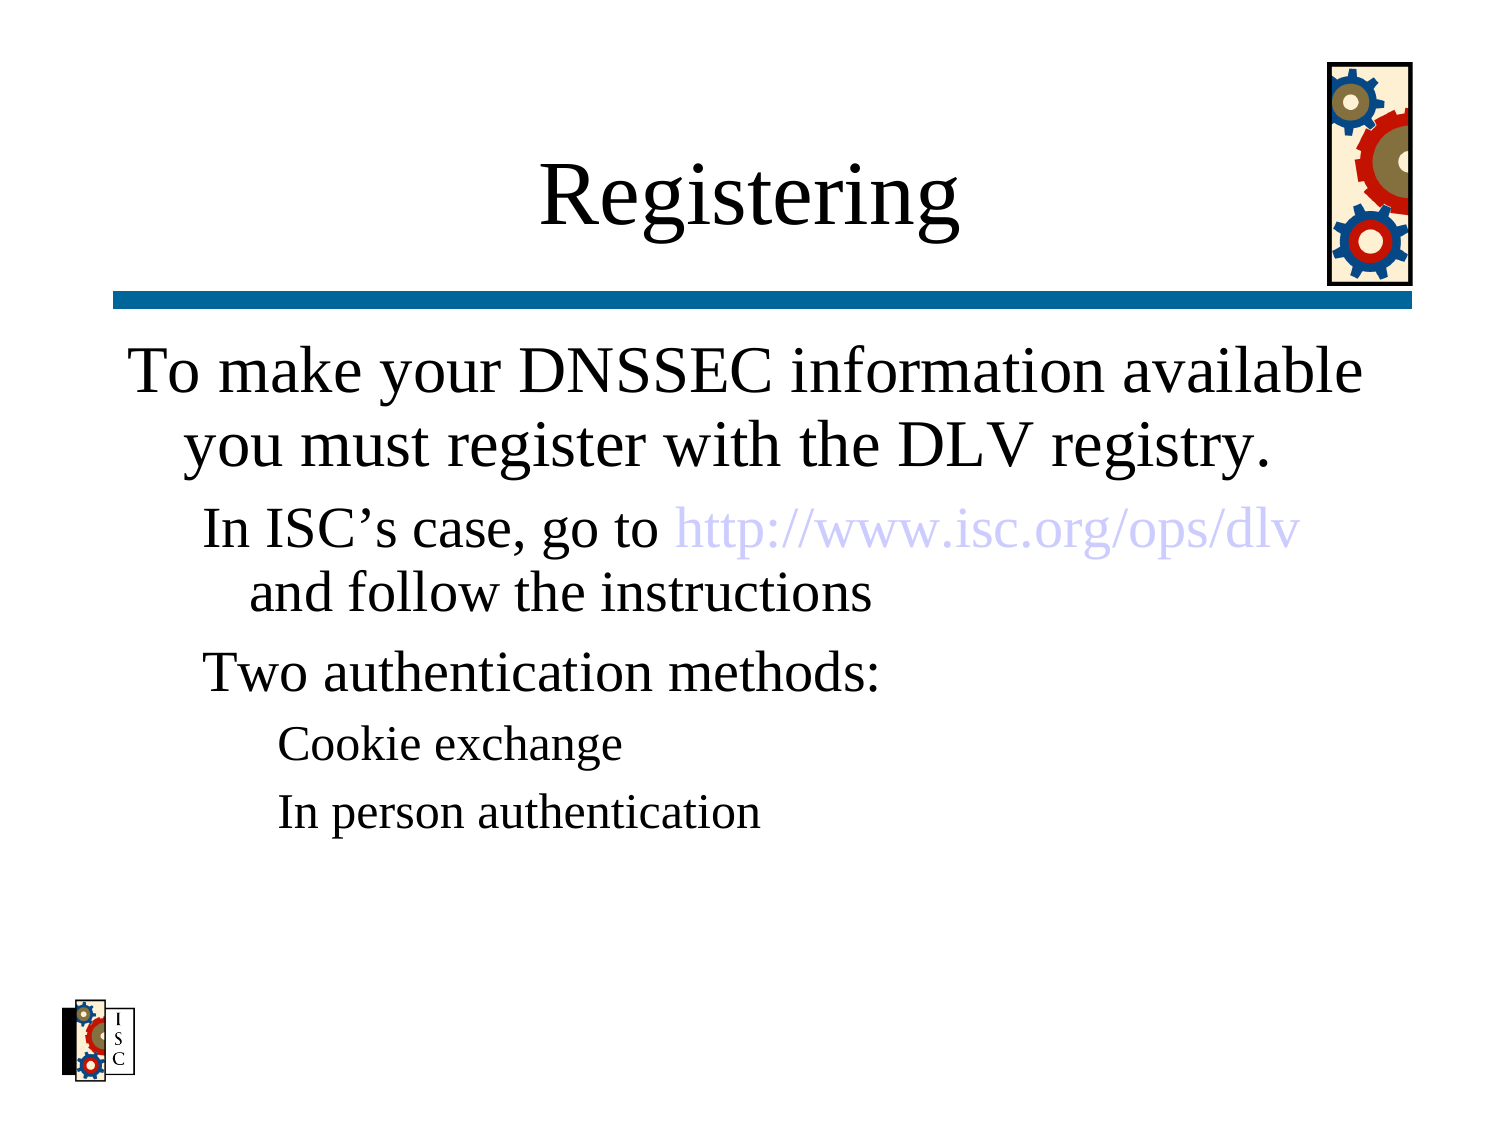

# Registering
To make your DNSSEC information available you must register with the DLV registry.
In ISC’s case, go to http://www.isc.org/ops/dlv and follow the instructions
Two authentication methods:
Cookie exchange
In person authentication